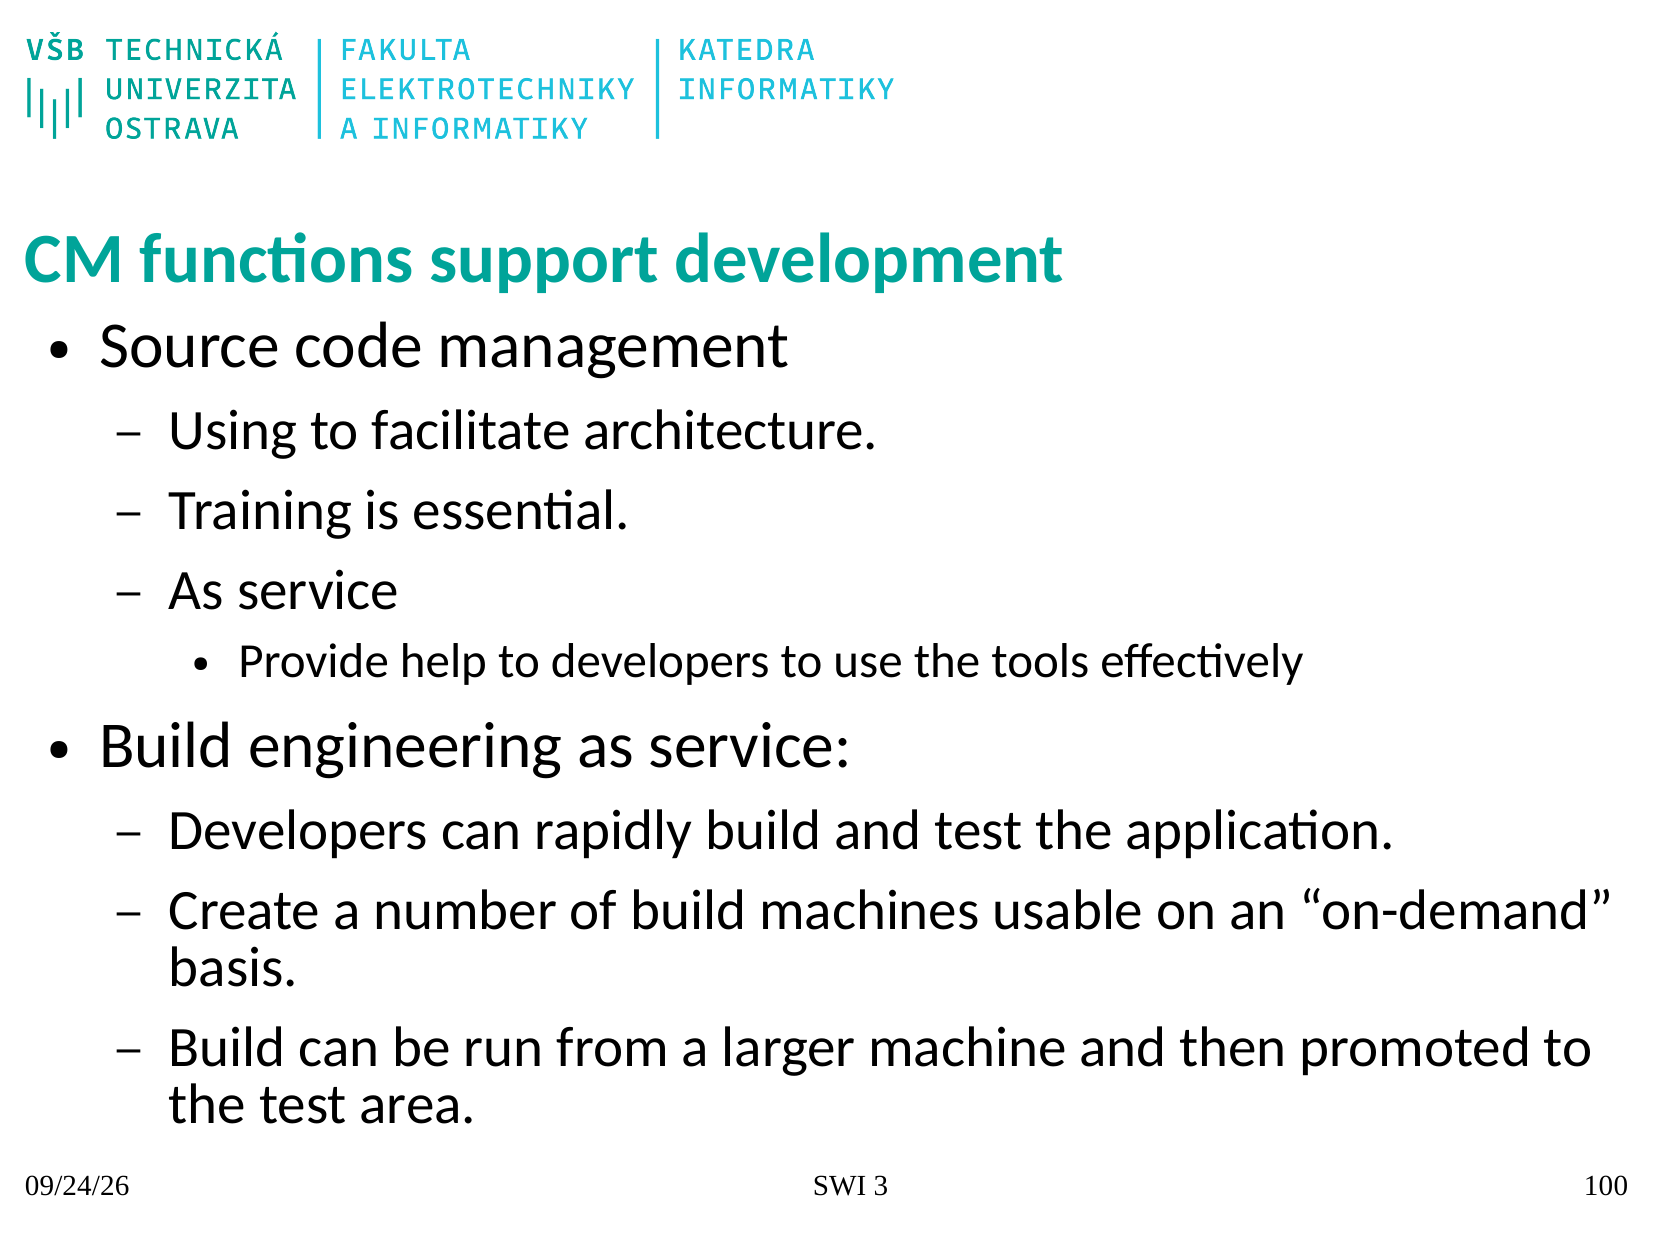

# CM functions support development
Source code management
Using to facilitate architecture.
Training is essential.
As service
Provide help to developers to use the tools effectively
Build engineering as service:
Developers can rapidly build and test the application.
Create a number of build machines usable on an “on-demand” basis.
Build can be run from a larger machine and then promoted to the test area.
SWI 3
100